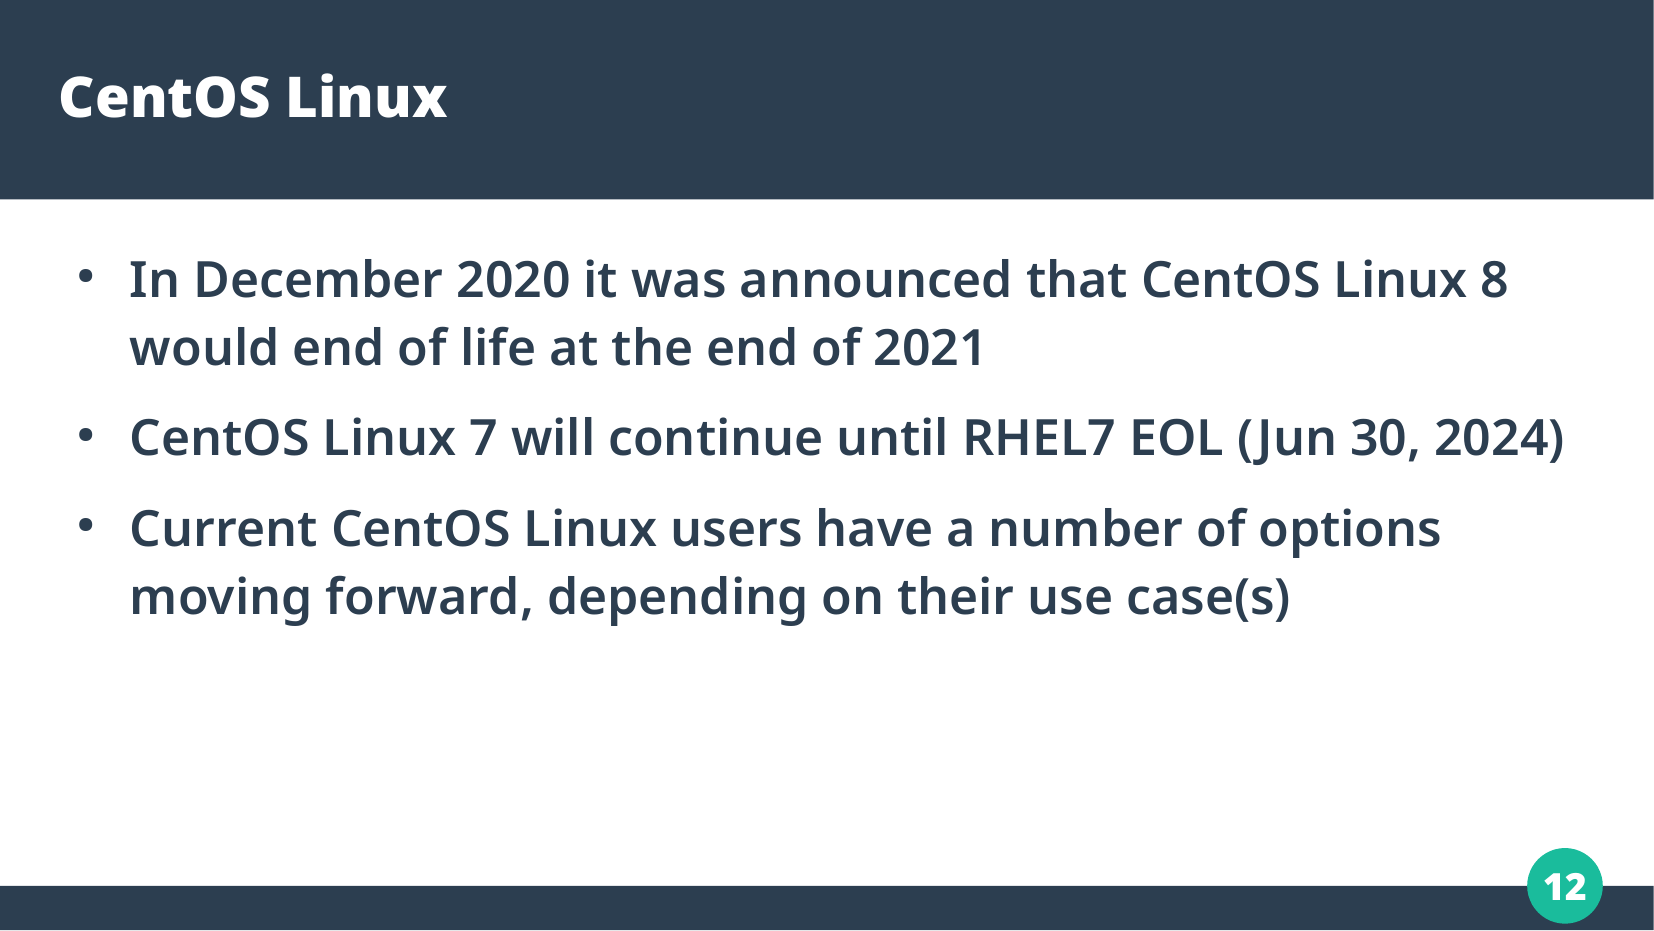

# CentOS Linux
In December 2020 it was announced that CentOS Linux 8 would end of life at the end of 2021
CentOS Linux 7 will continue until RHEL7 EOL (Jun 30, 2024)
Current CentOS Linux users have a number of options moving forward, depending on their use case(s)